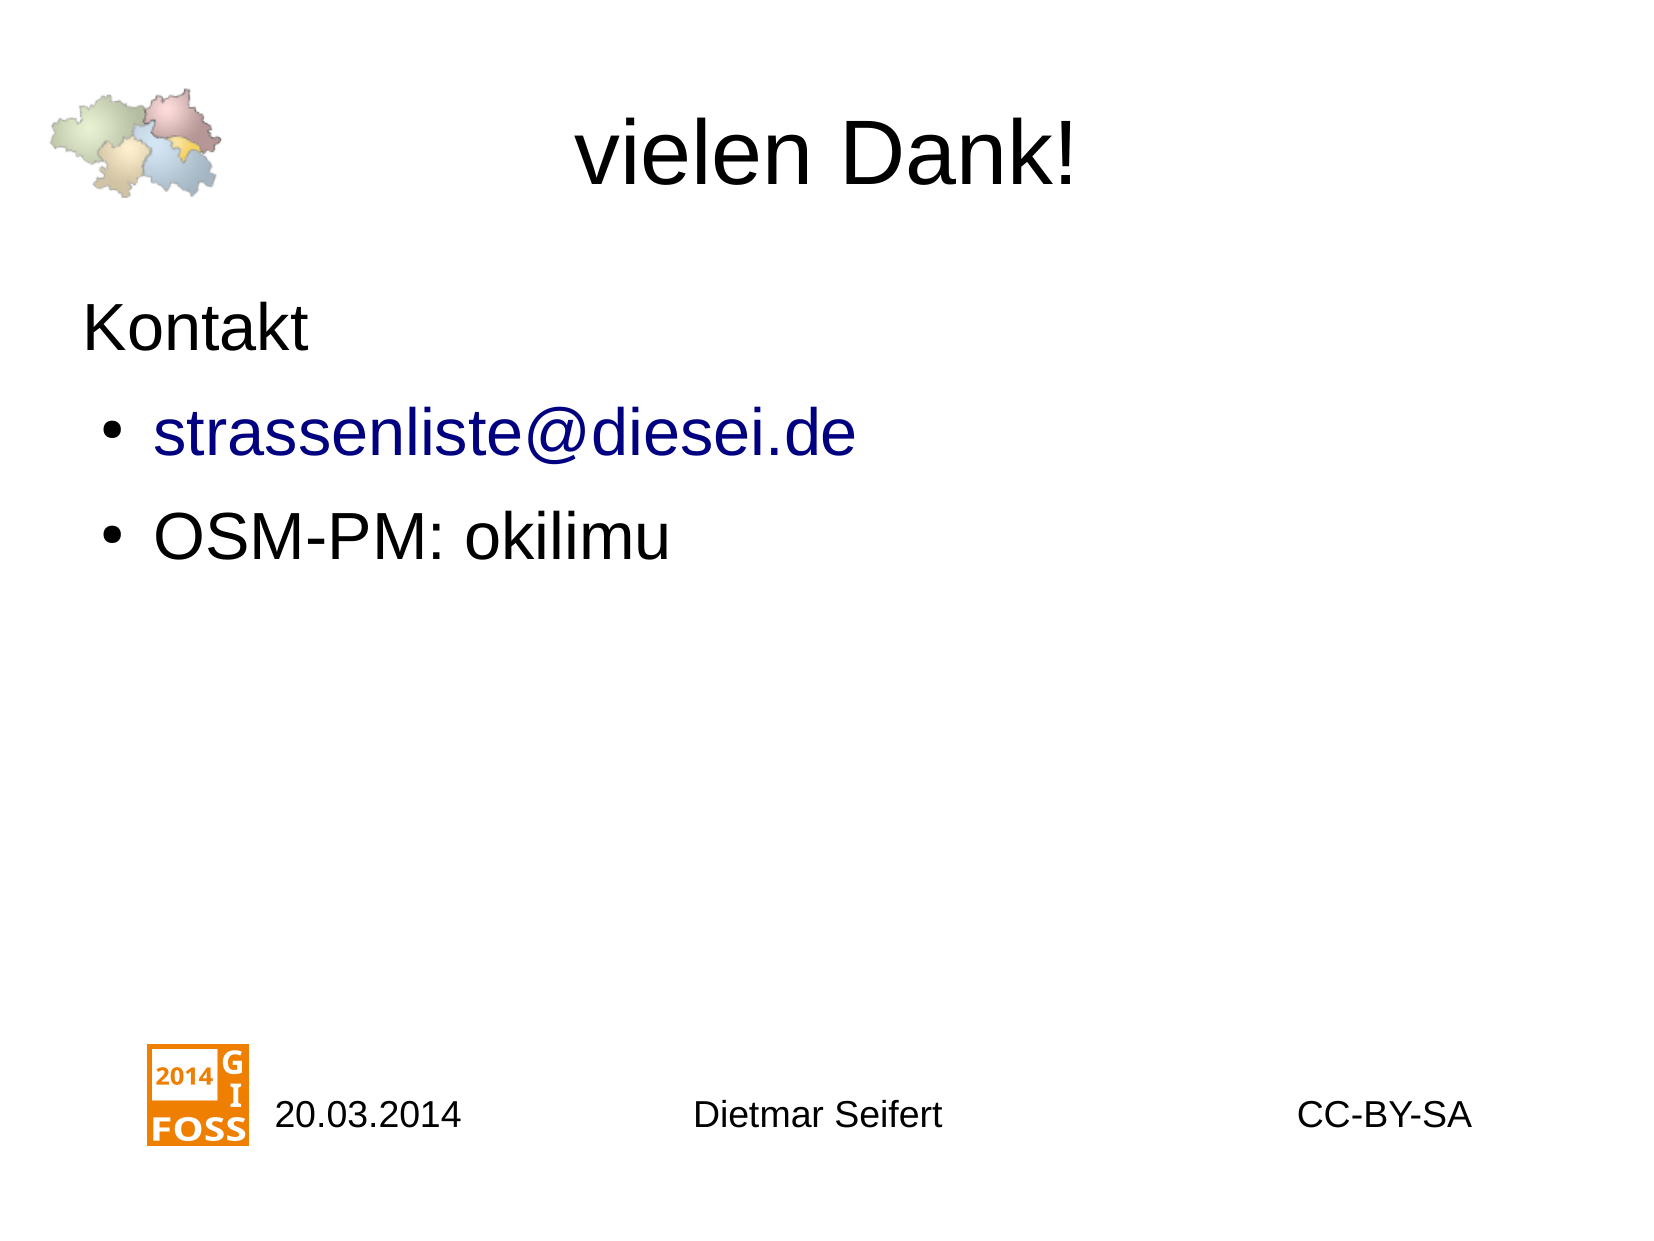

# vielen Dank!
Kontakt
strassenliste@diesei.de
OSM-PM: okilimu
20.03.2014	Dietmar Seifert	CC-BY-SA